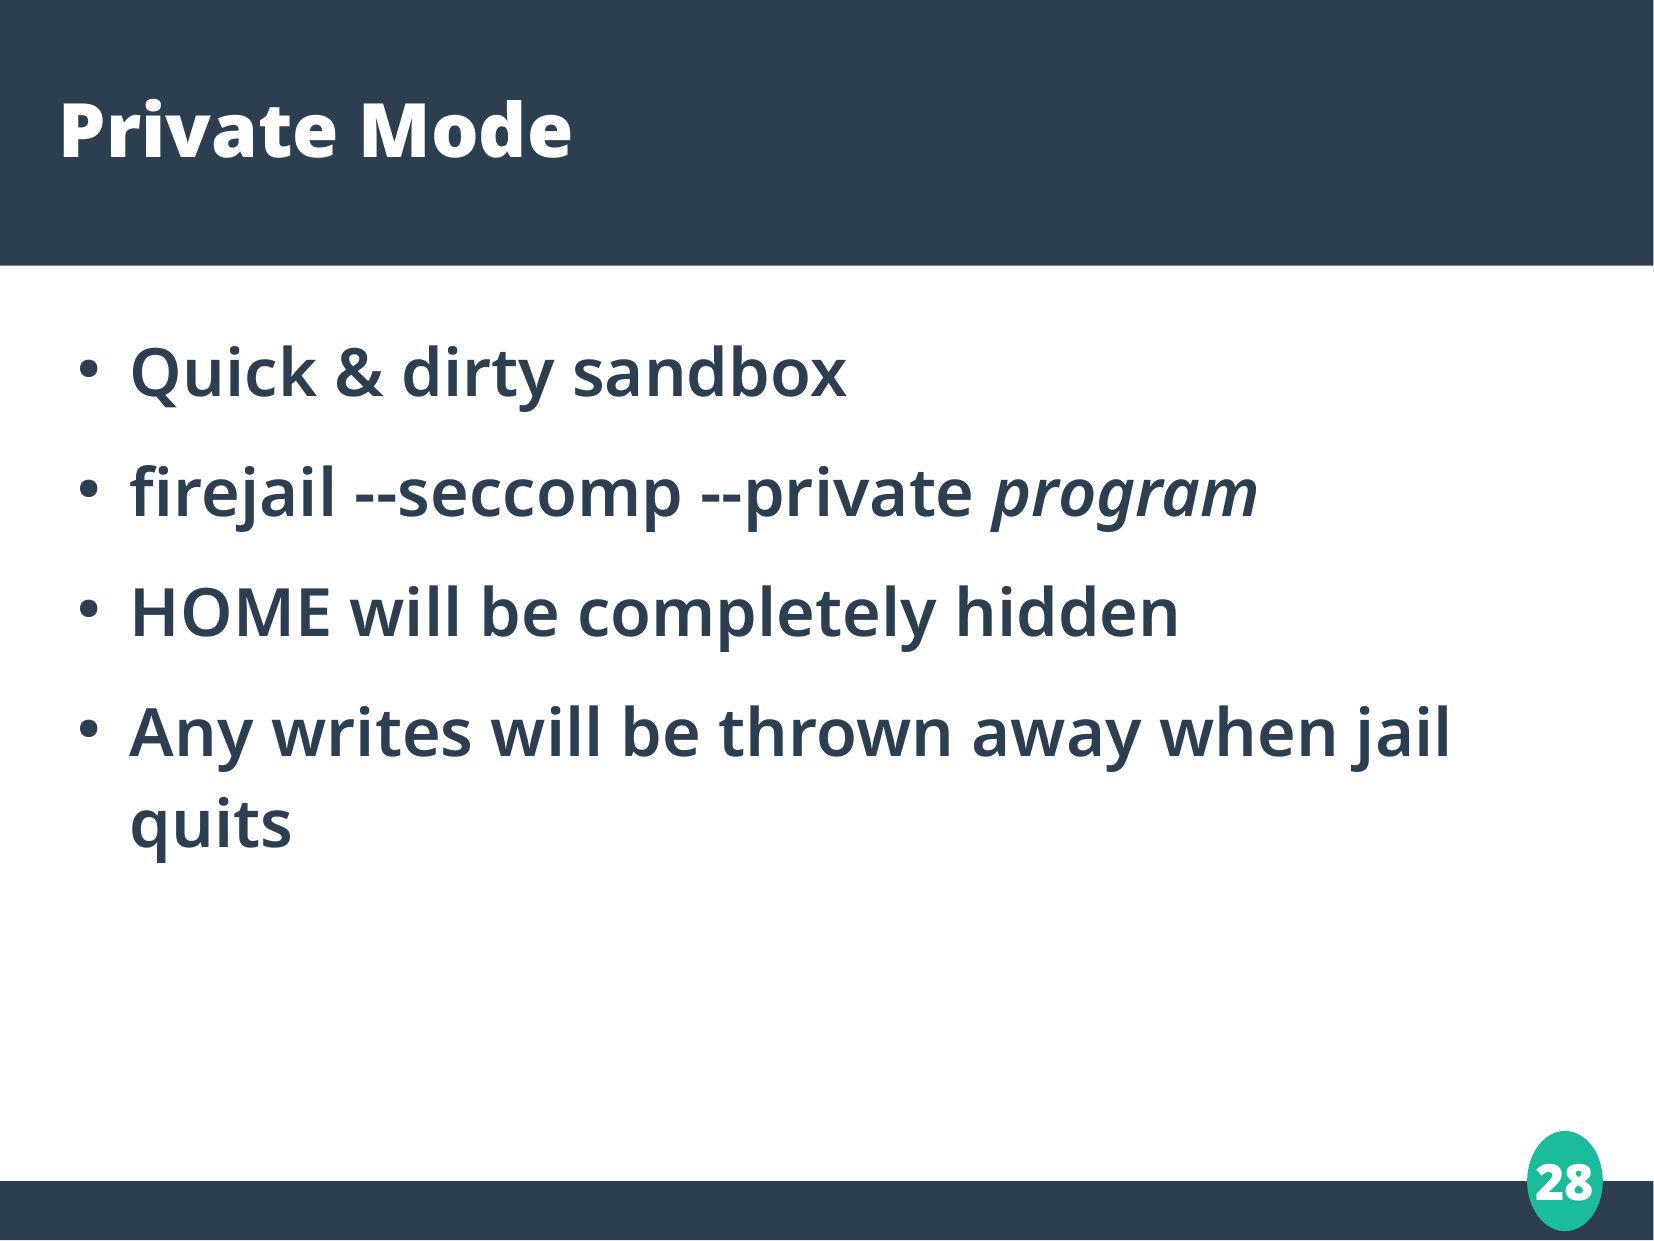

# Private Mode
Quick & dirty sandbox
firejail --seccomp --private program
HOME will be completely hidden
Any writes will be thrown away when jail quits